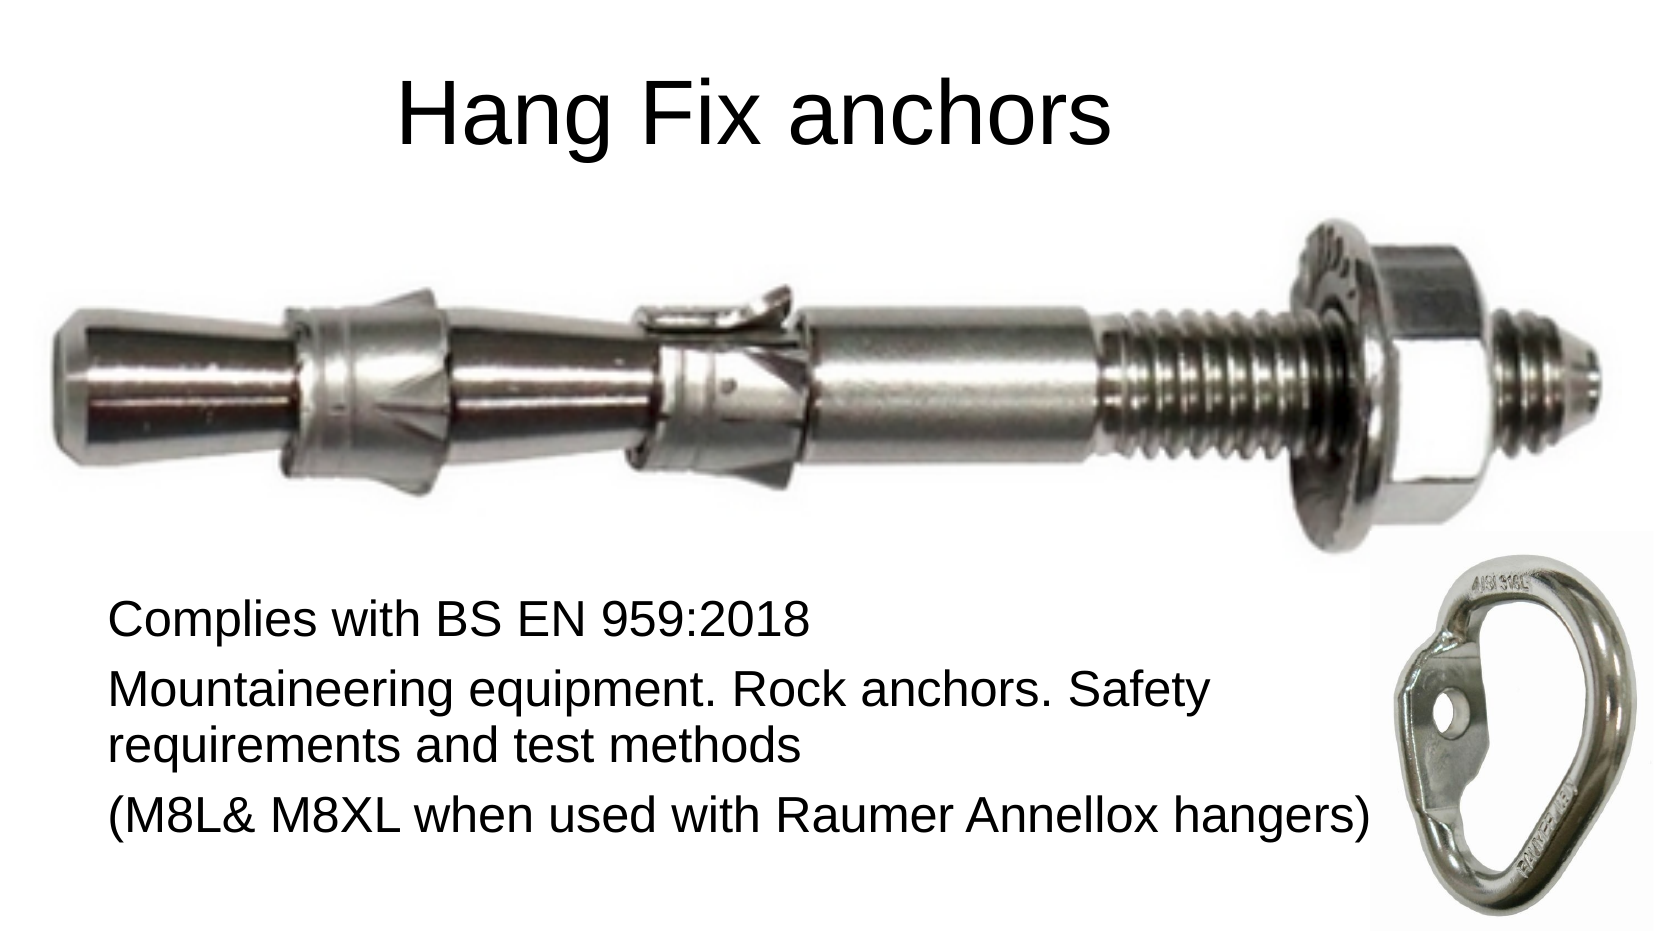

# Hang Fix anchors
Complies with BS EN 959:2018
Mountaineering equipment. Rock anchors. Safety requirements and test methods
(M8L& M8XL when used with Raumer Annellox hangers)